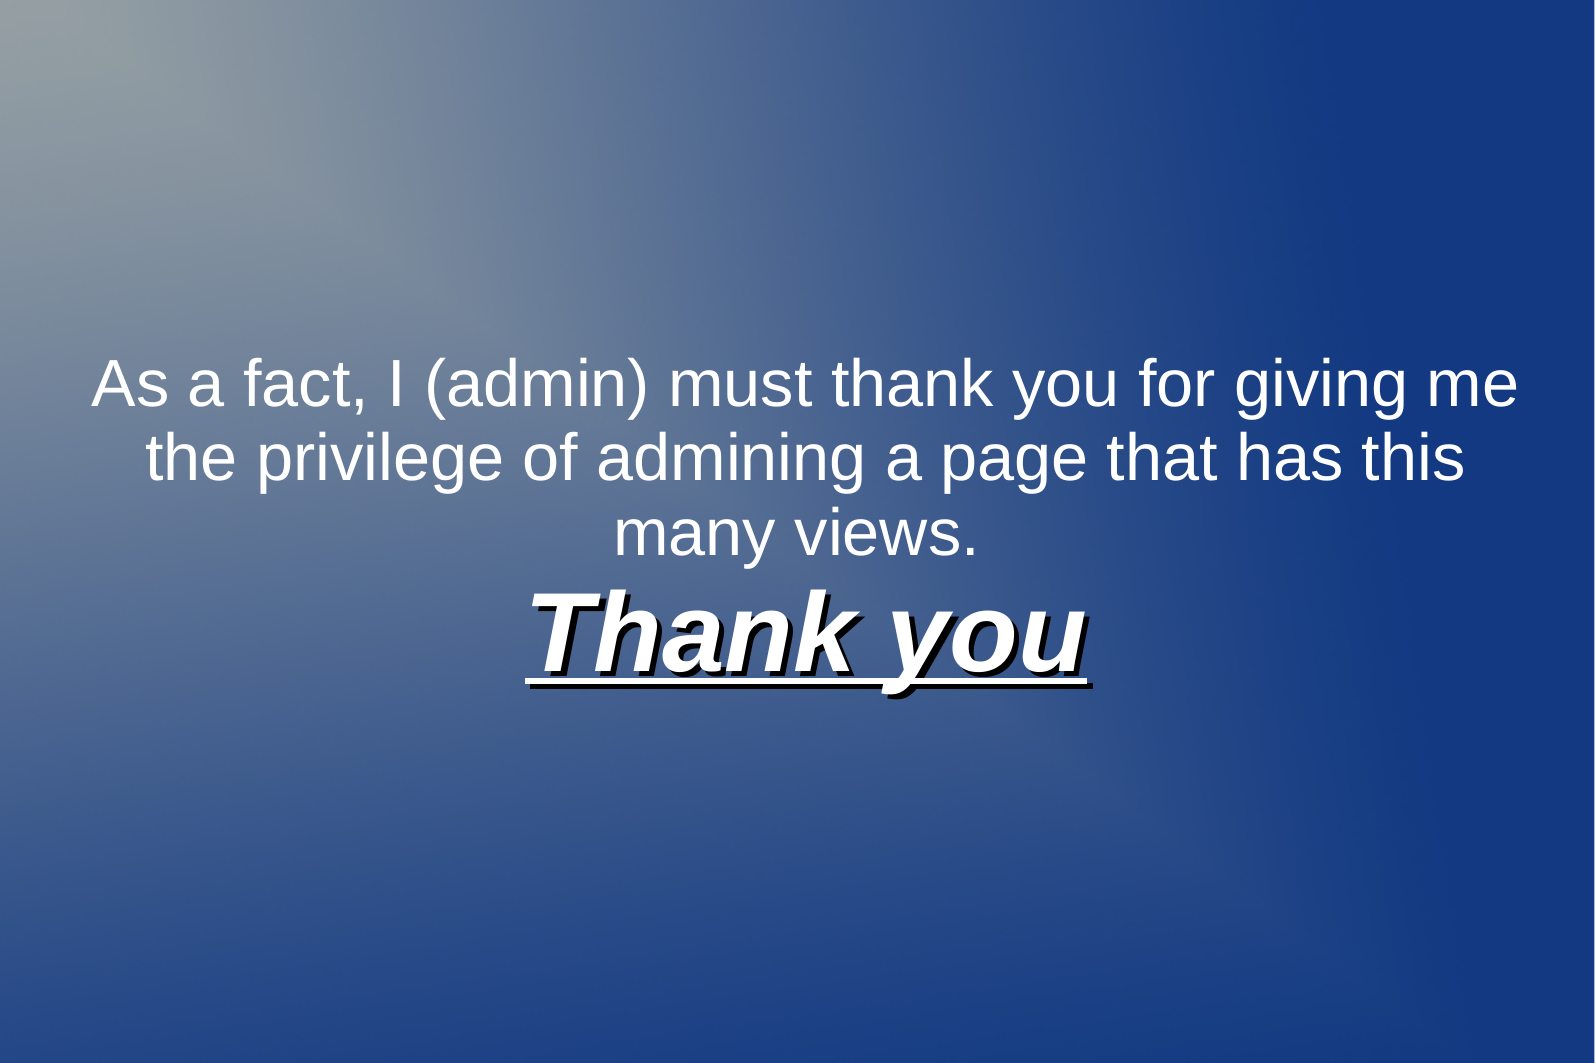

# As a fact, I (admin) must thank you for giving me the privilege of admining a page that has this many views.
Thank you